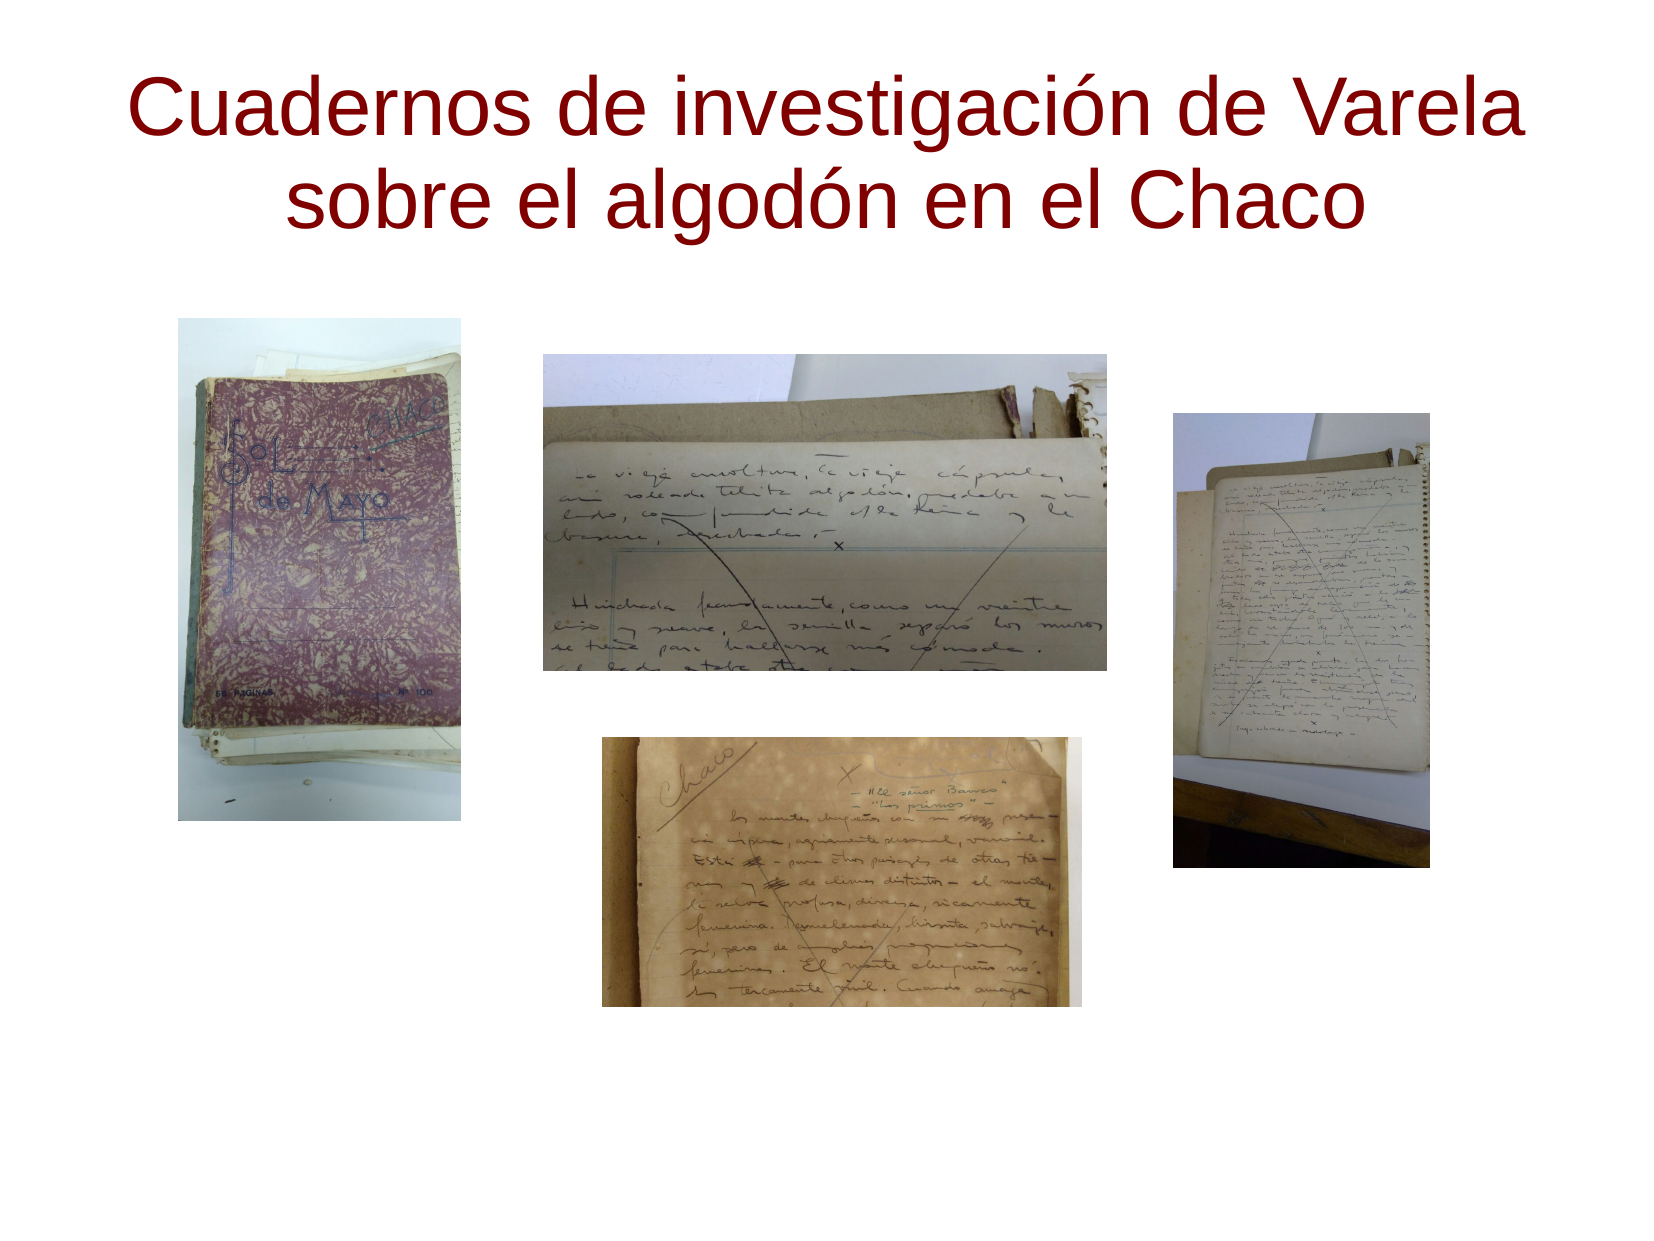

# Cuadernos de investigación de Varela sobre el algodón en el Chaco